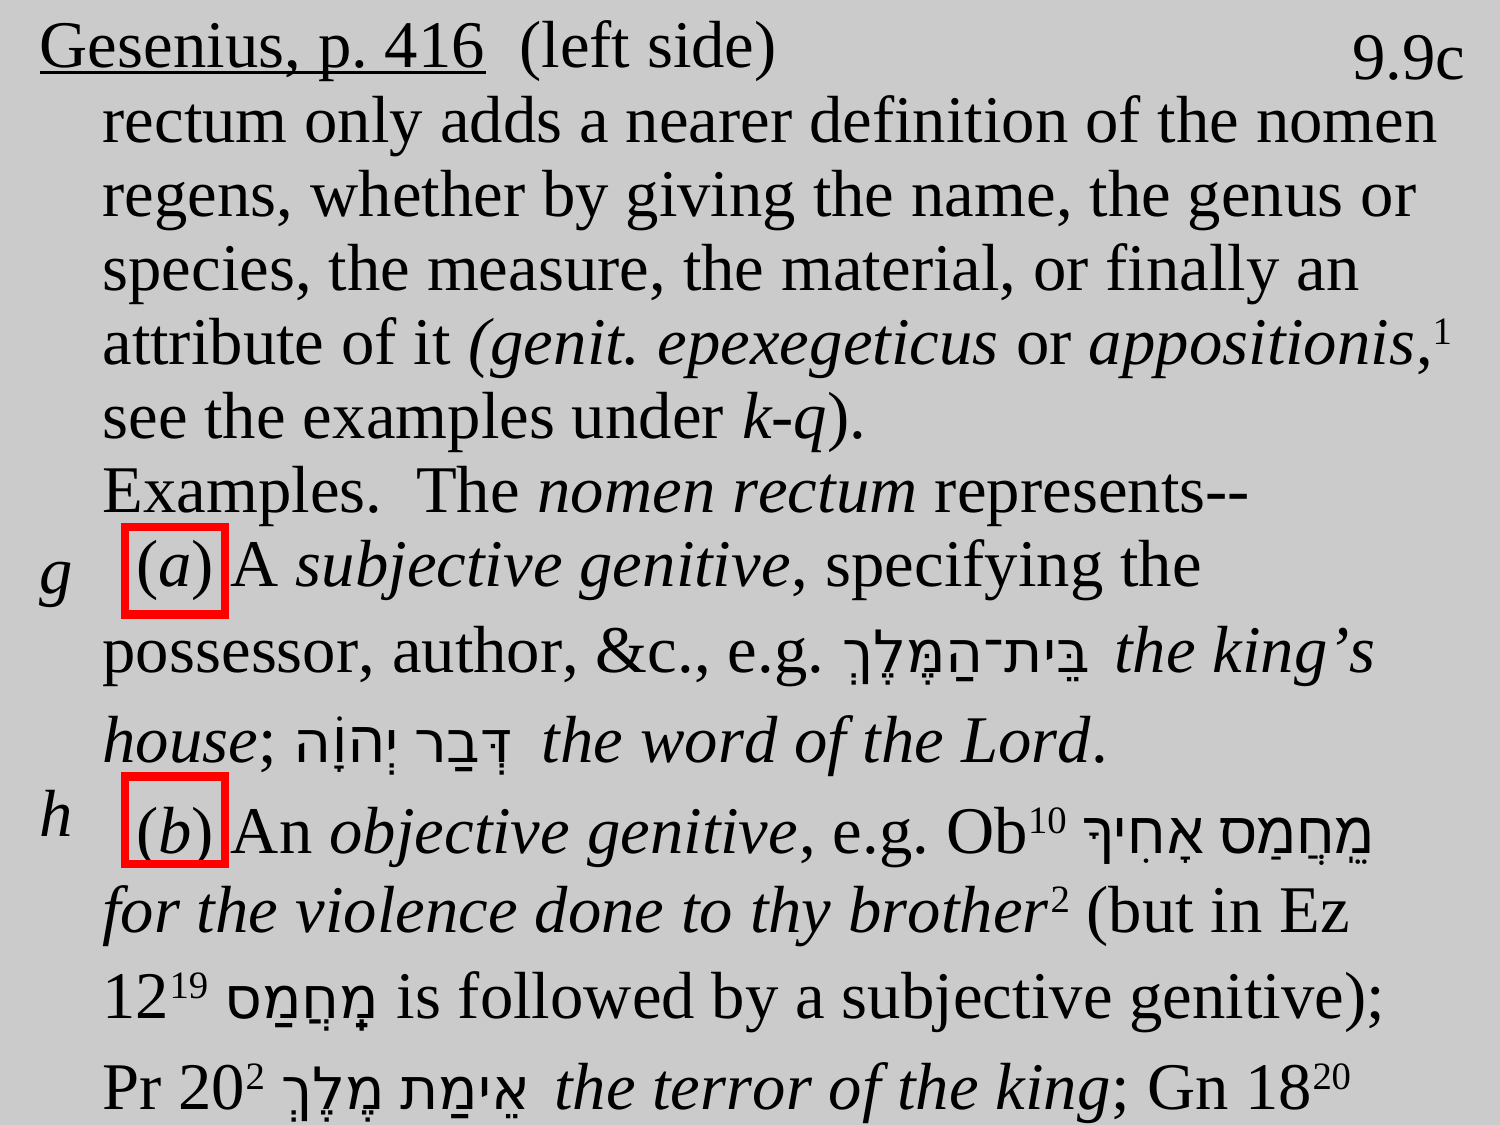

Gesenius, p. 416 (left side)
9.9c
rectum only adds a nearer definition of the nomen regens, whether by giving the name, the genus or species, the measure, the material, or finally an attribute of it (genit. epexegeticus or appositionis,1 see the examples under k-q).
Examples. The nomen rectum represents--
 (a) A subjective genitive, specifying the possessor, author, &c., e.g. בֵּית־הַמֶּלֶךְ the king’s house; דְּבַר יְהוָֹה the word of the Lord.
 (b) An objective genitive, e.g. Ob10 מֵֽחֲמַס אָחִיךָ for the violence done to thy brother2 (but in Ez 1219 מֵֽחֲמַס is followed by a subjective genitive); Pr 202 אֵימַת מֶלֶךְ the terror of the king; Gn 1820
g
h